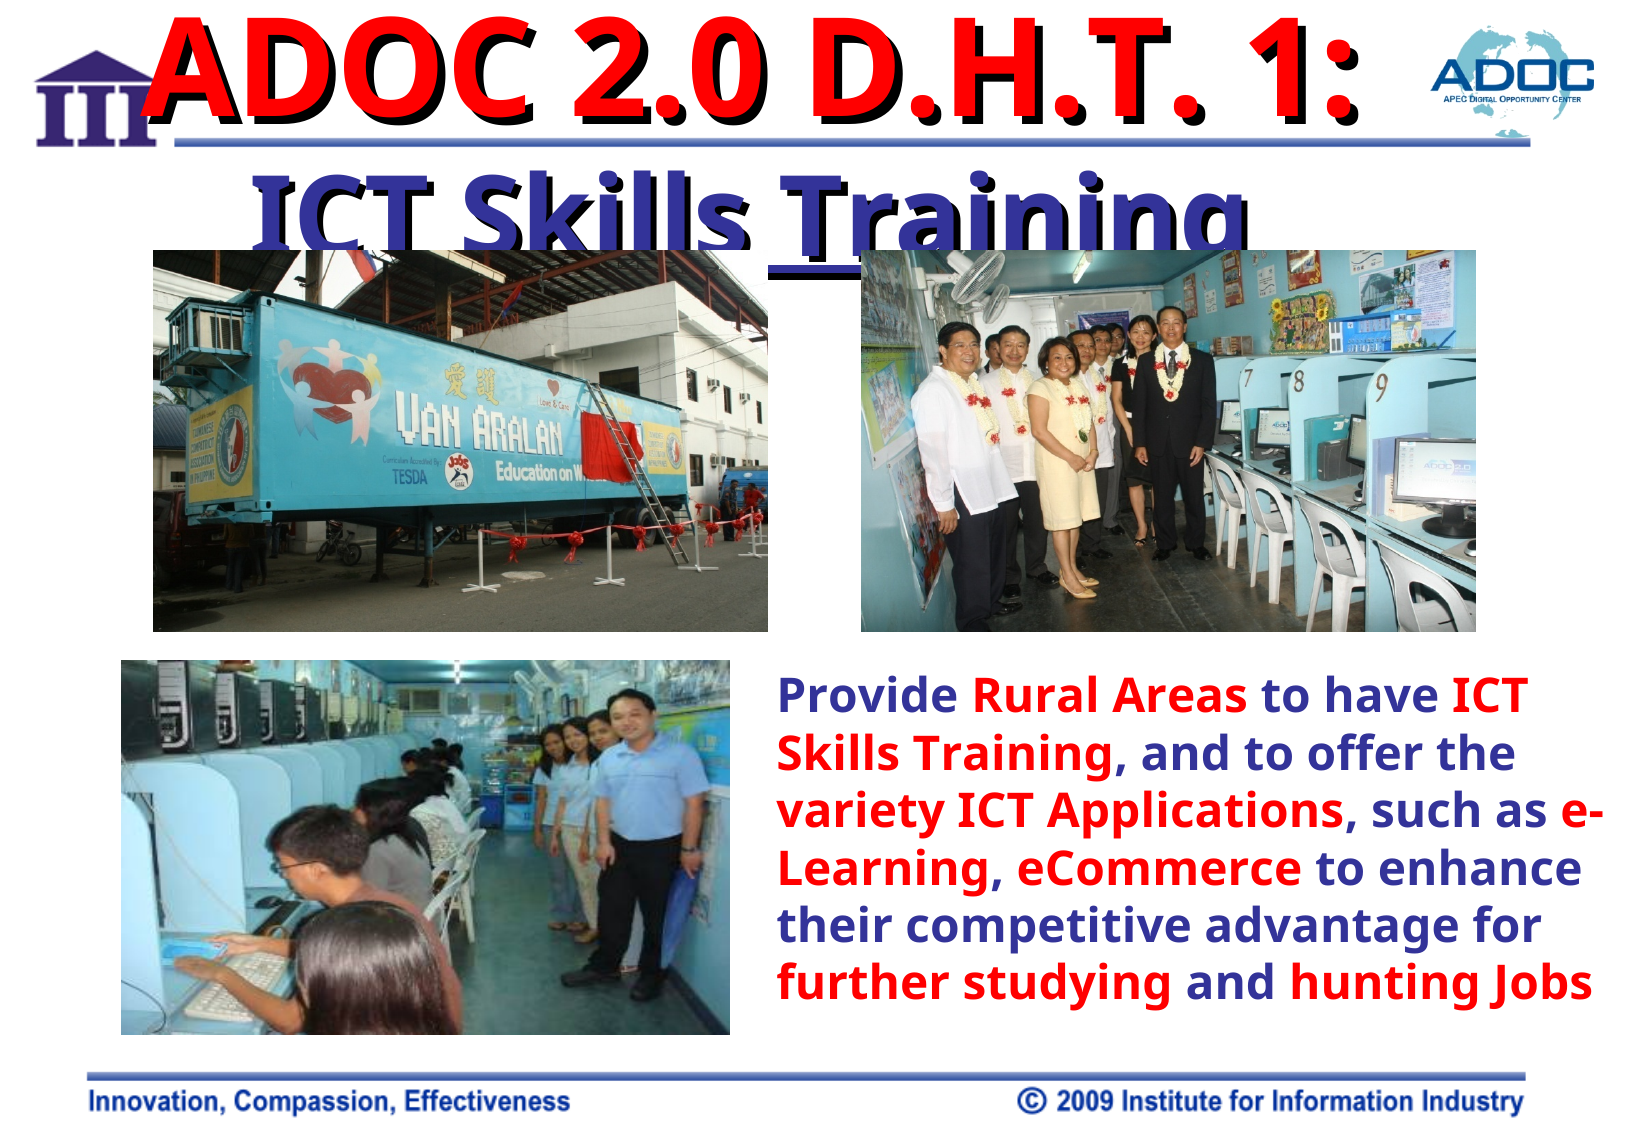

# ADOC 2.0 D.H.T. 1: ICT Skills Training
Provide Rural Areas to have ICT Skills Training, and to offer the variety ICT Applications, such as e-Learning, eCommerce to enhance their competitive advantage for further studying and hunting Jobs